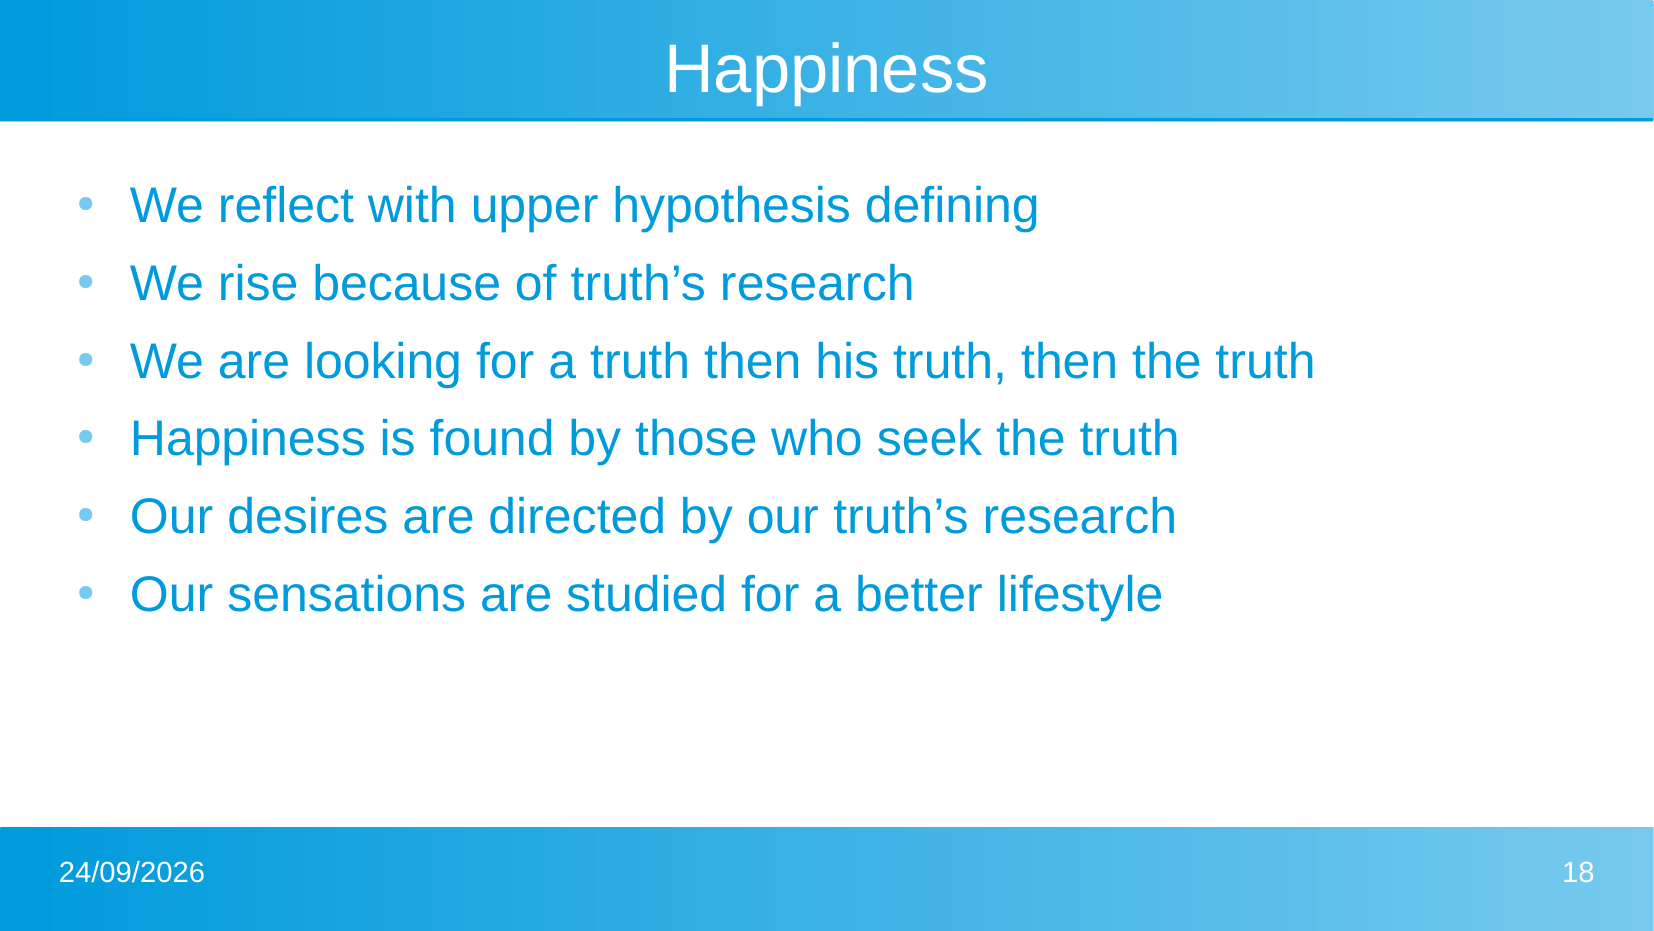

# Happiness
We reflect with upper hypothesis defining
We rise because of truth’s research
We are looking for a truth then his truth, then the truth
Happiness is found by those who seek the truth
Our desires are directed by our truth’s research
Our sensations are studied for a better lifestyle
18